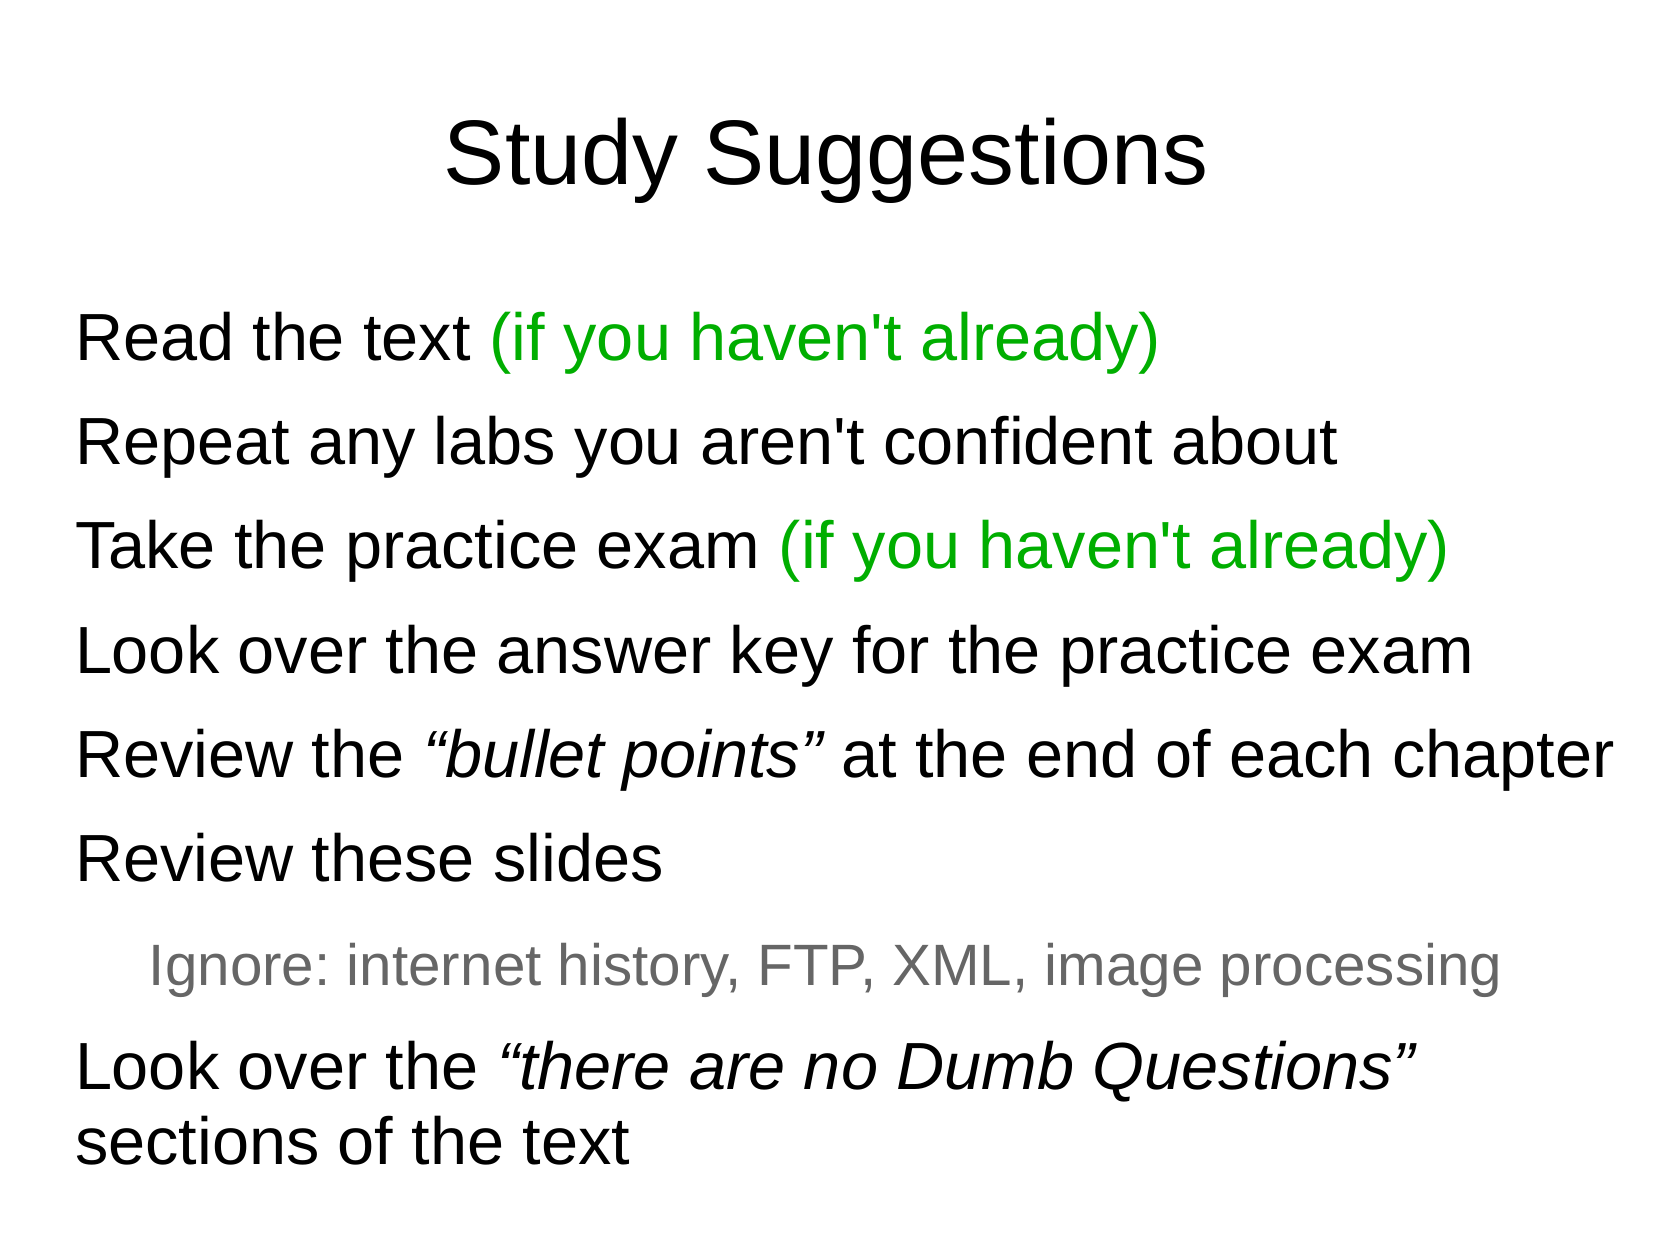

# Study Suggestions
Read the text (if you haven't already)
Repeat any labs you aren't confident about
Take the practice exam (if you haven't already)
Look over the answer key for the practice exam
Review the “bullet points” at the end of each chapter
Review these slides
 Ignore: internet history, FTP, XML, image processing
Look over the “there are no Dumb Questions” sections of the text